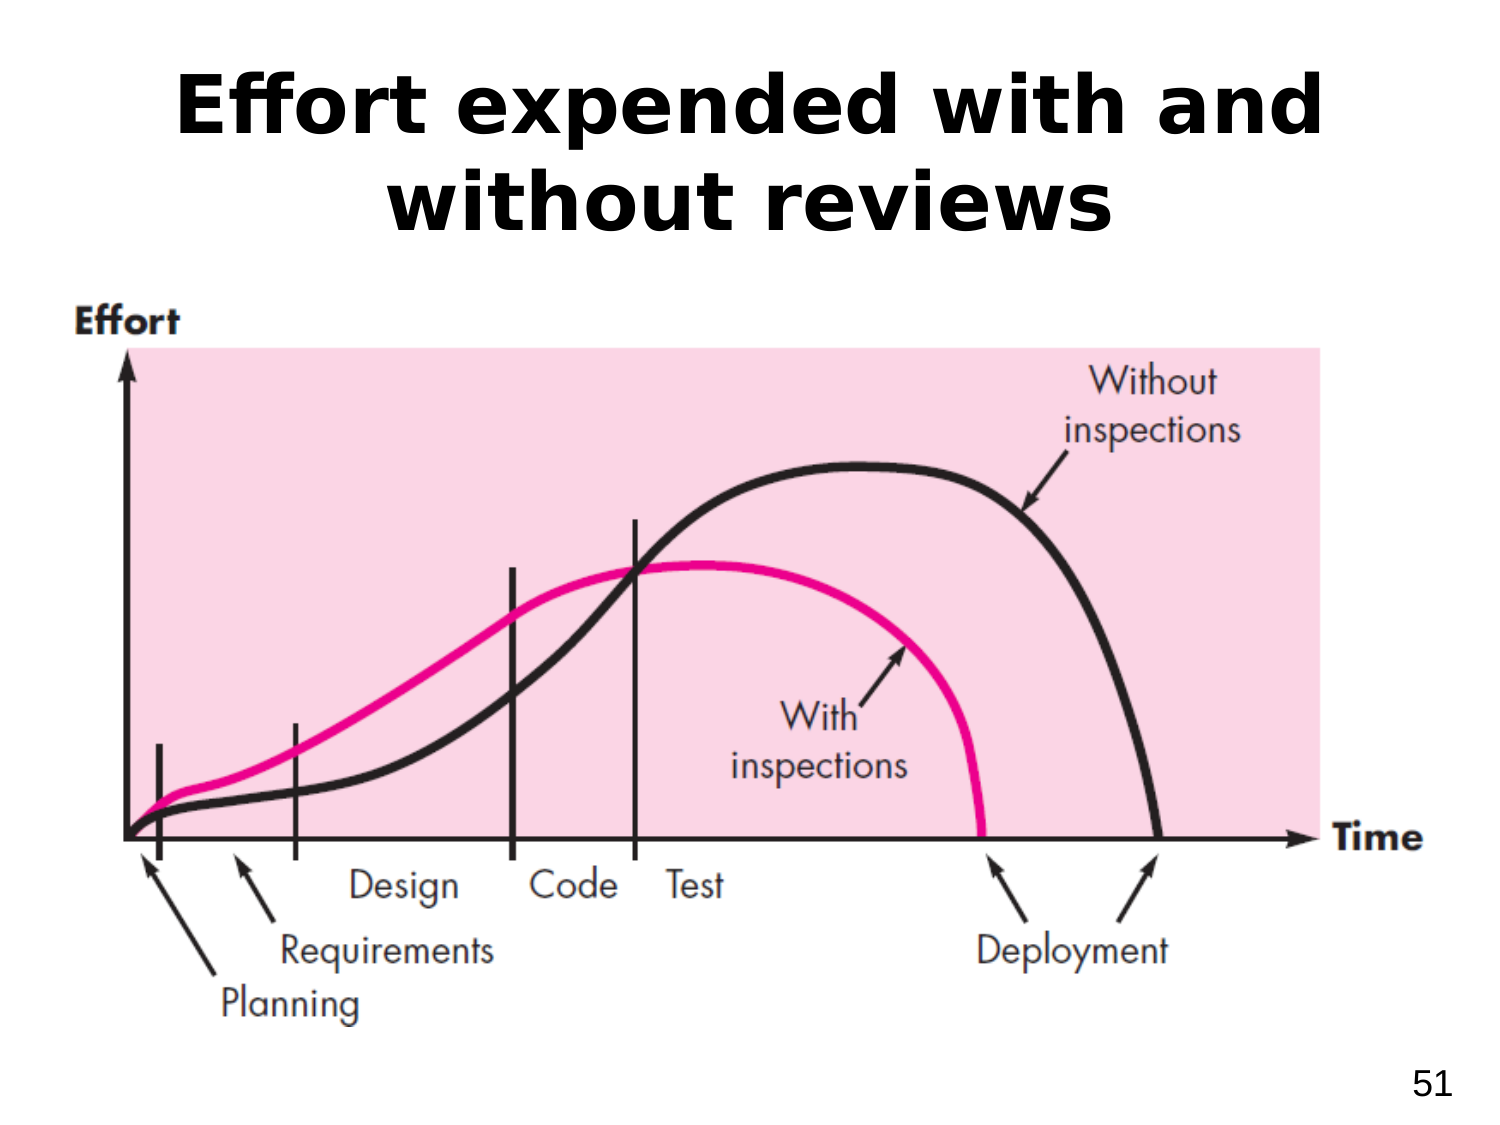

# Effort expended with and without reviews